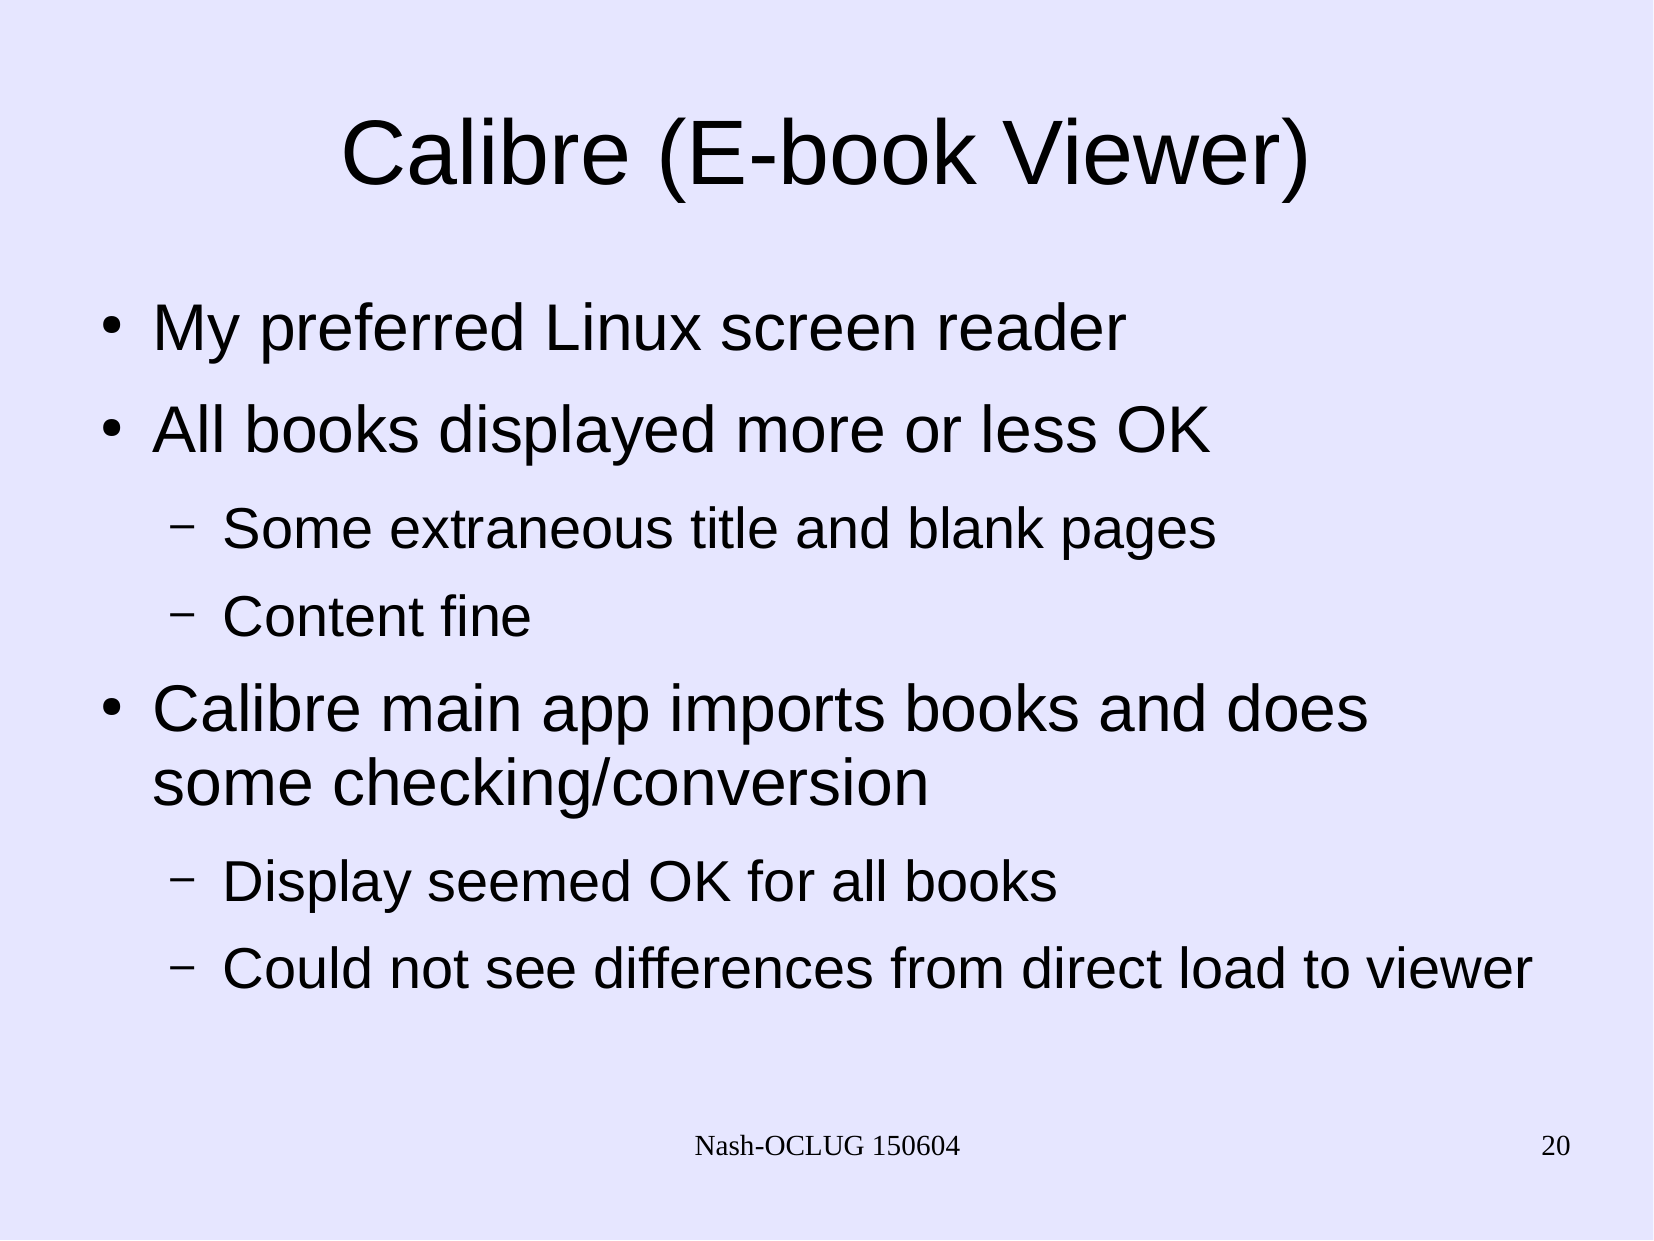

# Calibre (E-book Viewer)
My preferred Linux screen reader
All books displayed more or less OK
Some extraneous title and blank pages
Content fine
Calibre main app imports books and does some checking/conversion
Display seemed OK for all books
Could not see differences from direct load to viewer
20